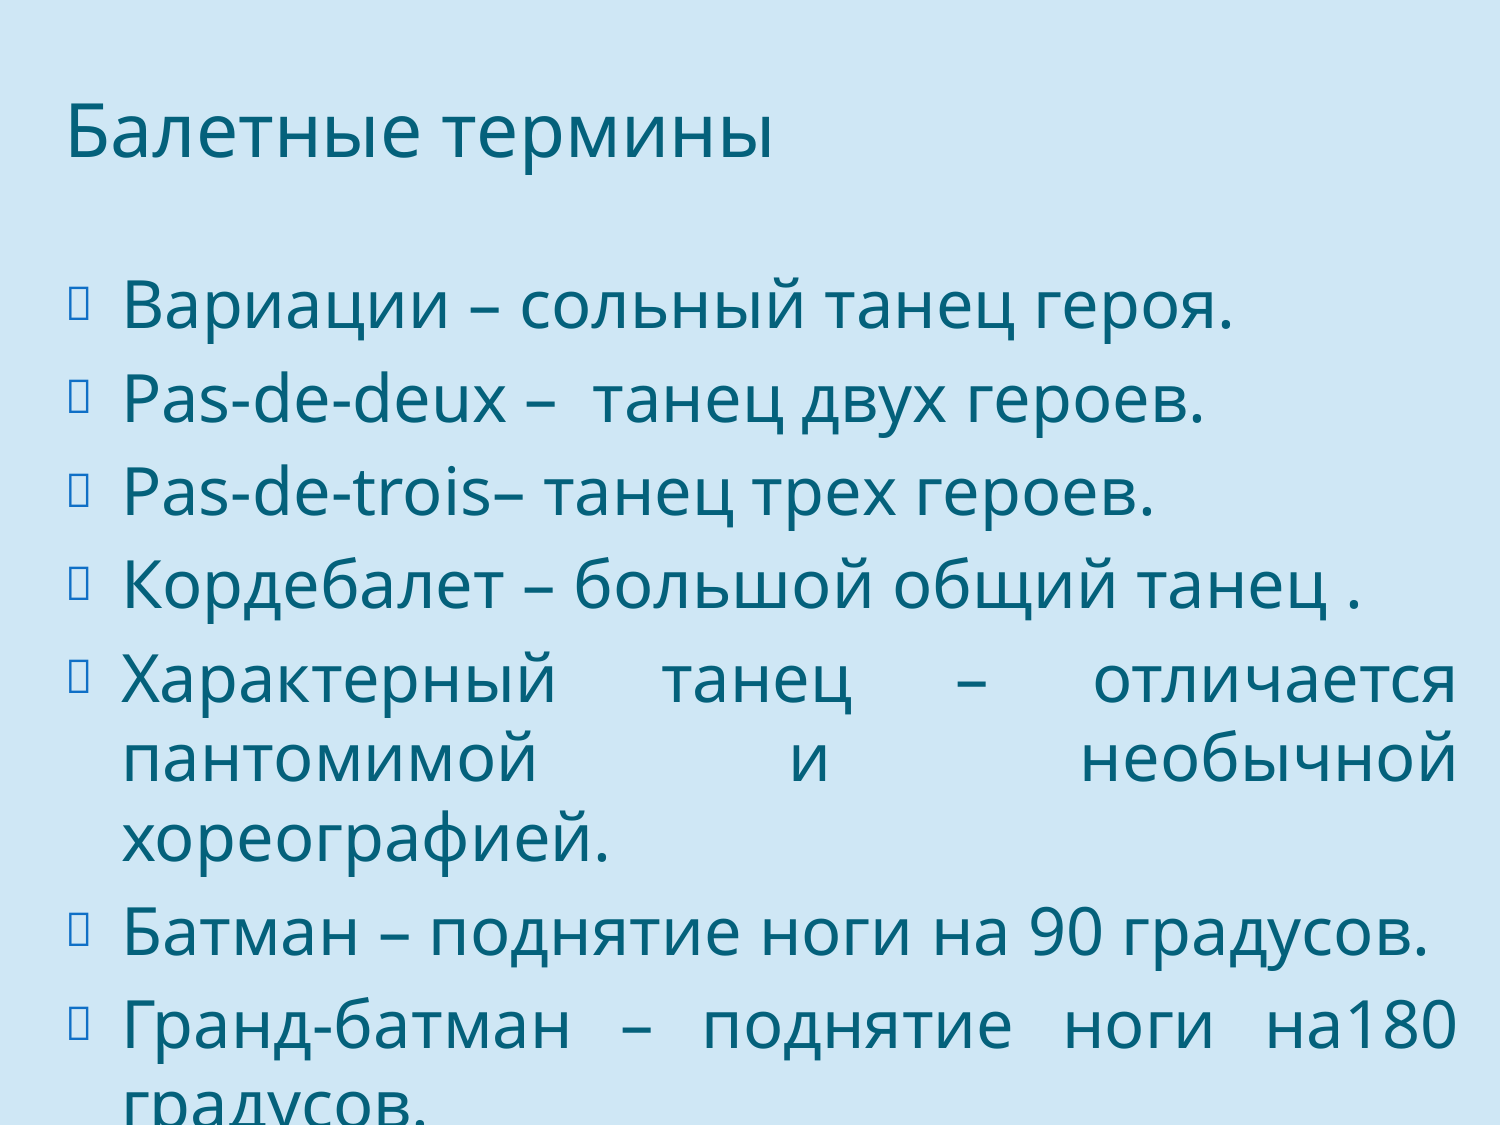

# Балетные термины
Вариации – сольный танец героя.
Pas-de-deux – танец двух героев.
Pas-de-trois– танец трех героев.
Кордебалет – большой общий танец .
Характерный танец – отличается пантомимой и необычной хореографией.
Батман – поднятие ноги на 90 градусов.
Гранд-батман – поднятие ноги на180 градусов.
Фуэте – вращение на месте на одной ноге.
Плие – приседание на выворотных стопах.